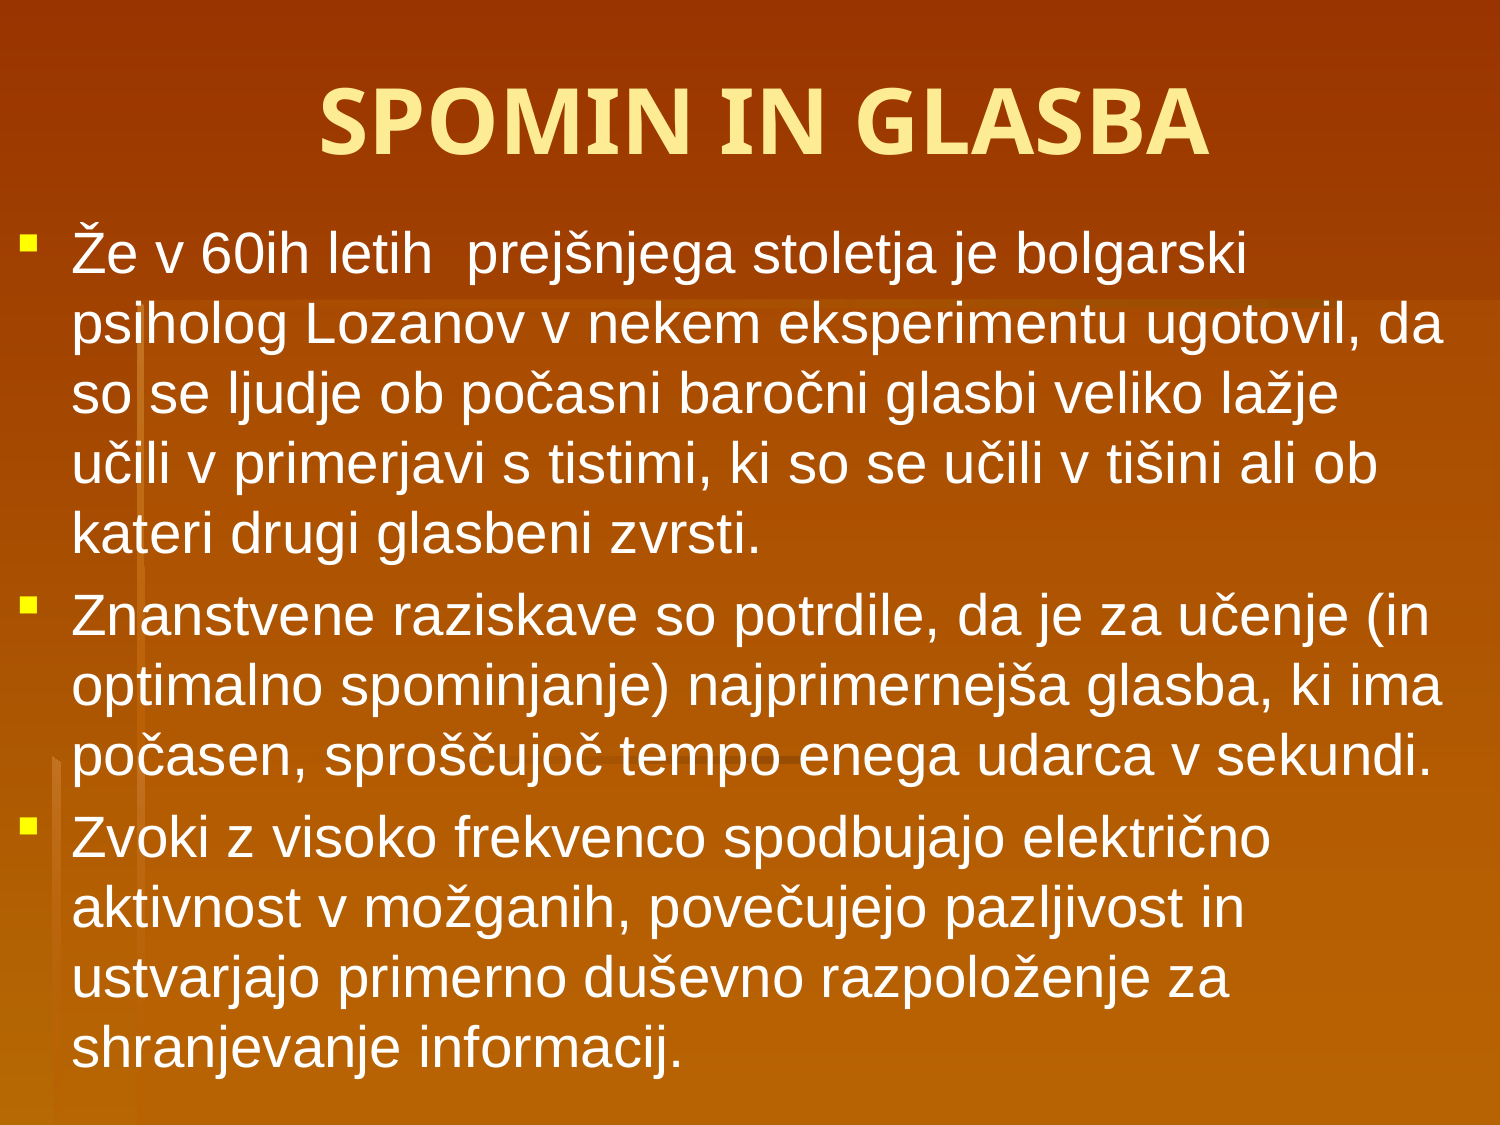

# SPOMIN IN GLASBA
Že v 60ih letih prejšnjega stoletja je bolgarski psiholog Lozanov v nekem eksperimentu ugotovil, da so se ljudje ob počasni baročni glasbi veliko lažje učili v primerjavi s tistimi, ki so se učili v tišini ali ob kateri drugi glasbeni zvrsti.
Znanstvene raziskave so potrdile, da je za učenje (in optimalno spominjanje) najprimernejša glasba, ki ima počasen, sproščujoč tempo enega udarca v sekundi.
Zvoki z visoko frekvenco spodbujajo električno aktivnost v možganih, povečujejo pazljivost in ustvarjajo primerno duševno razpoloženje za shranjevanje informacij.